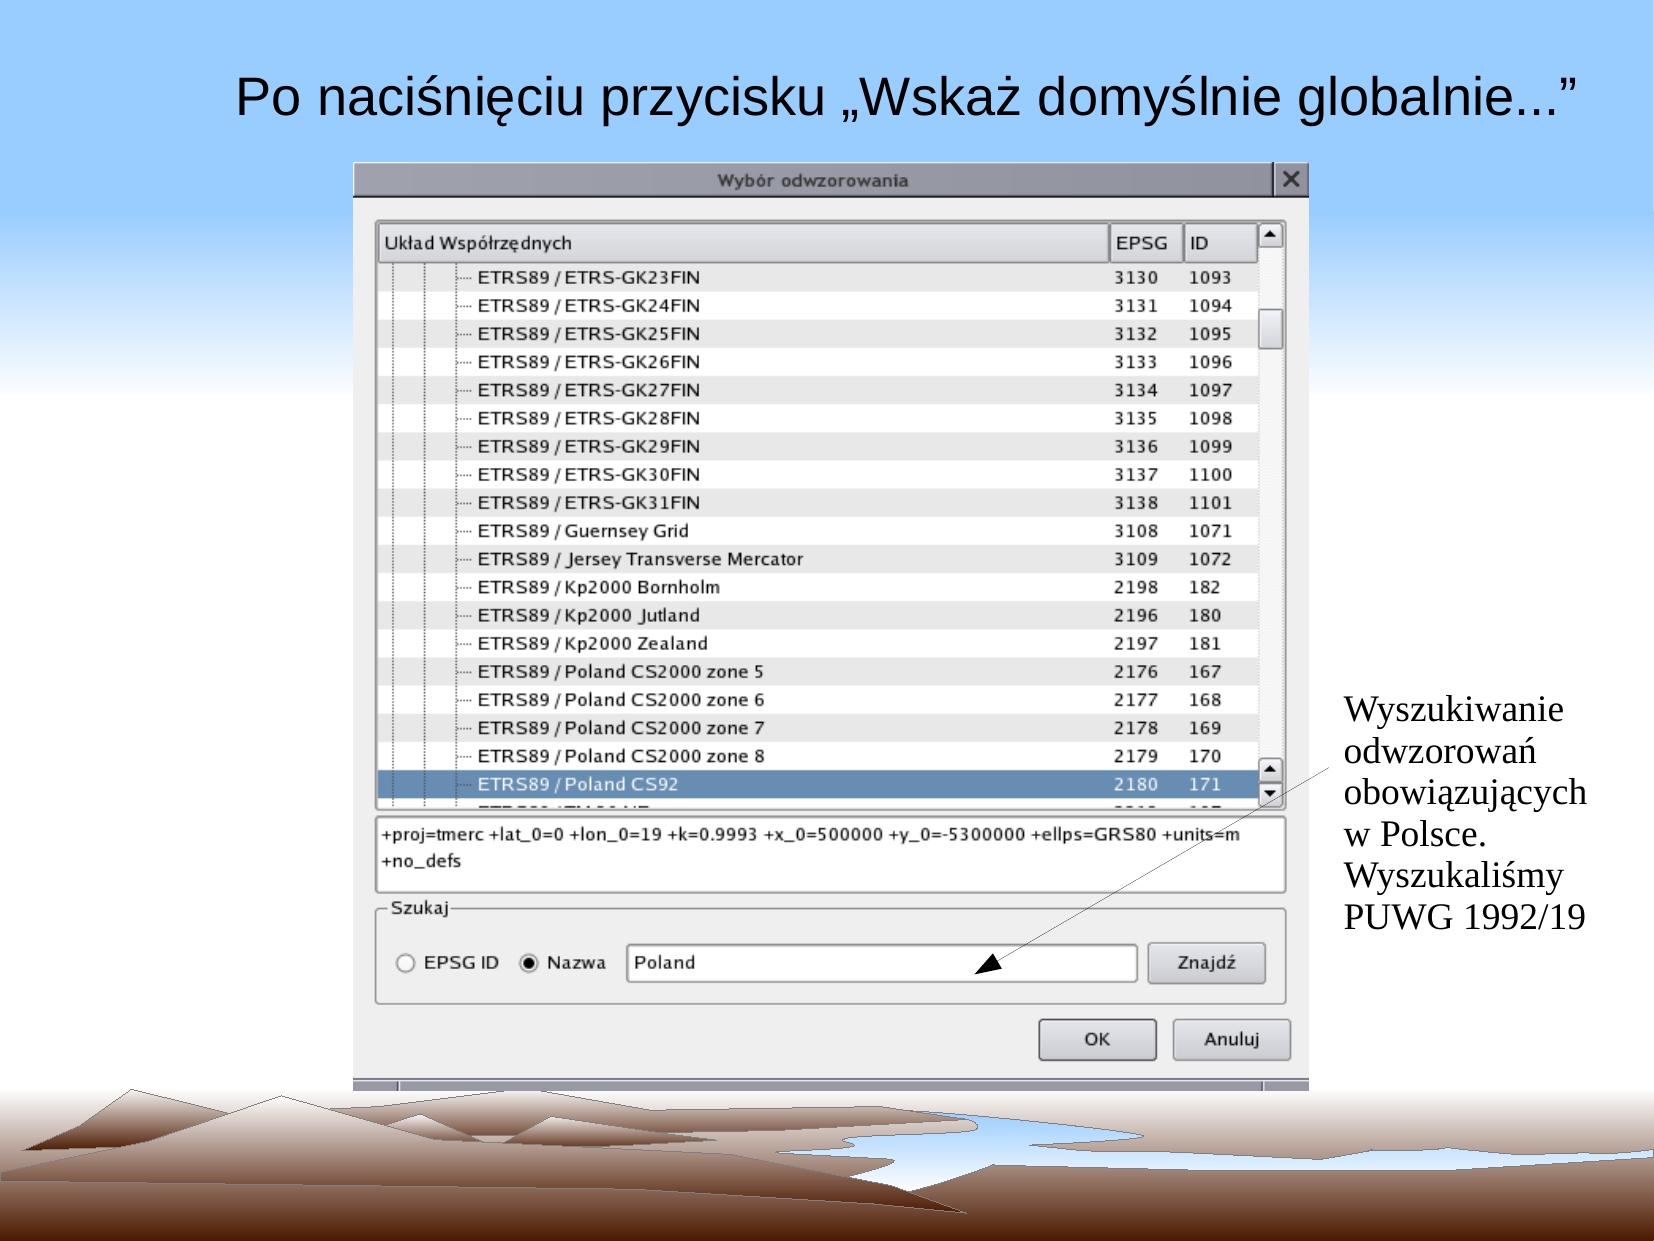

Po naciśnięciu przycisku „Wskaż domyślnie globalnie...”
Wyszukiwanie
odwzorowań
obowiązujących
w Polsce.
Wyszukaliśmy
PUWG 1992/19
Wy